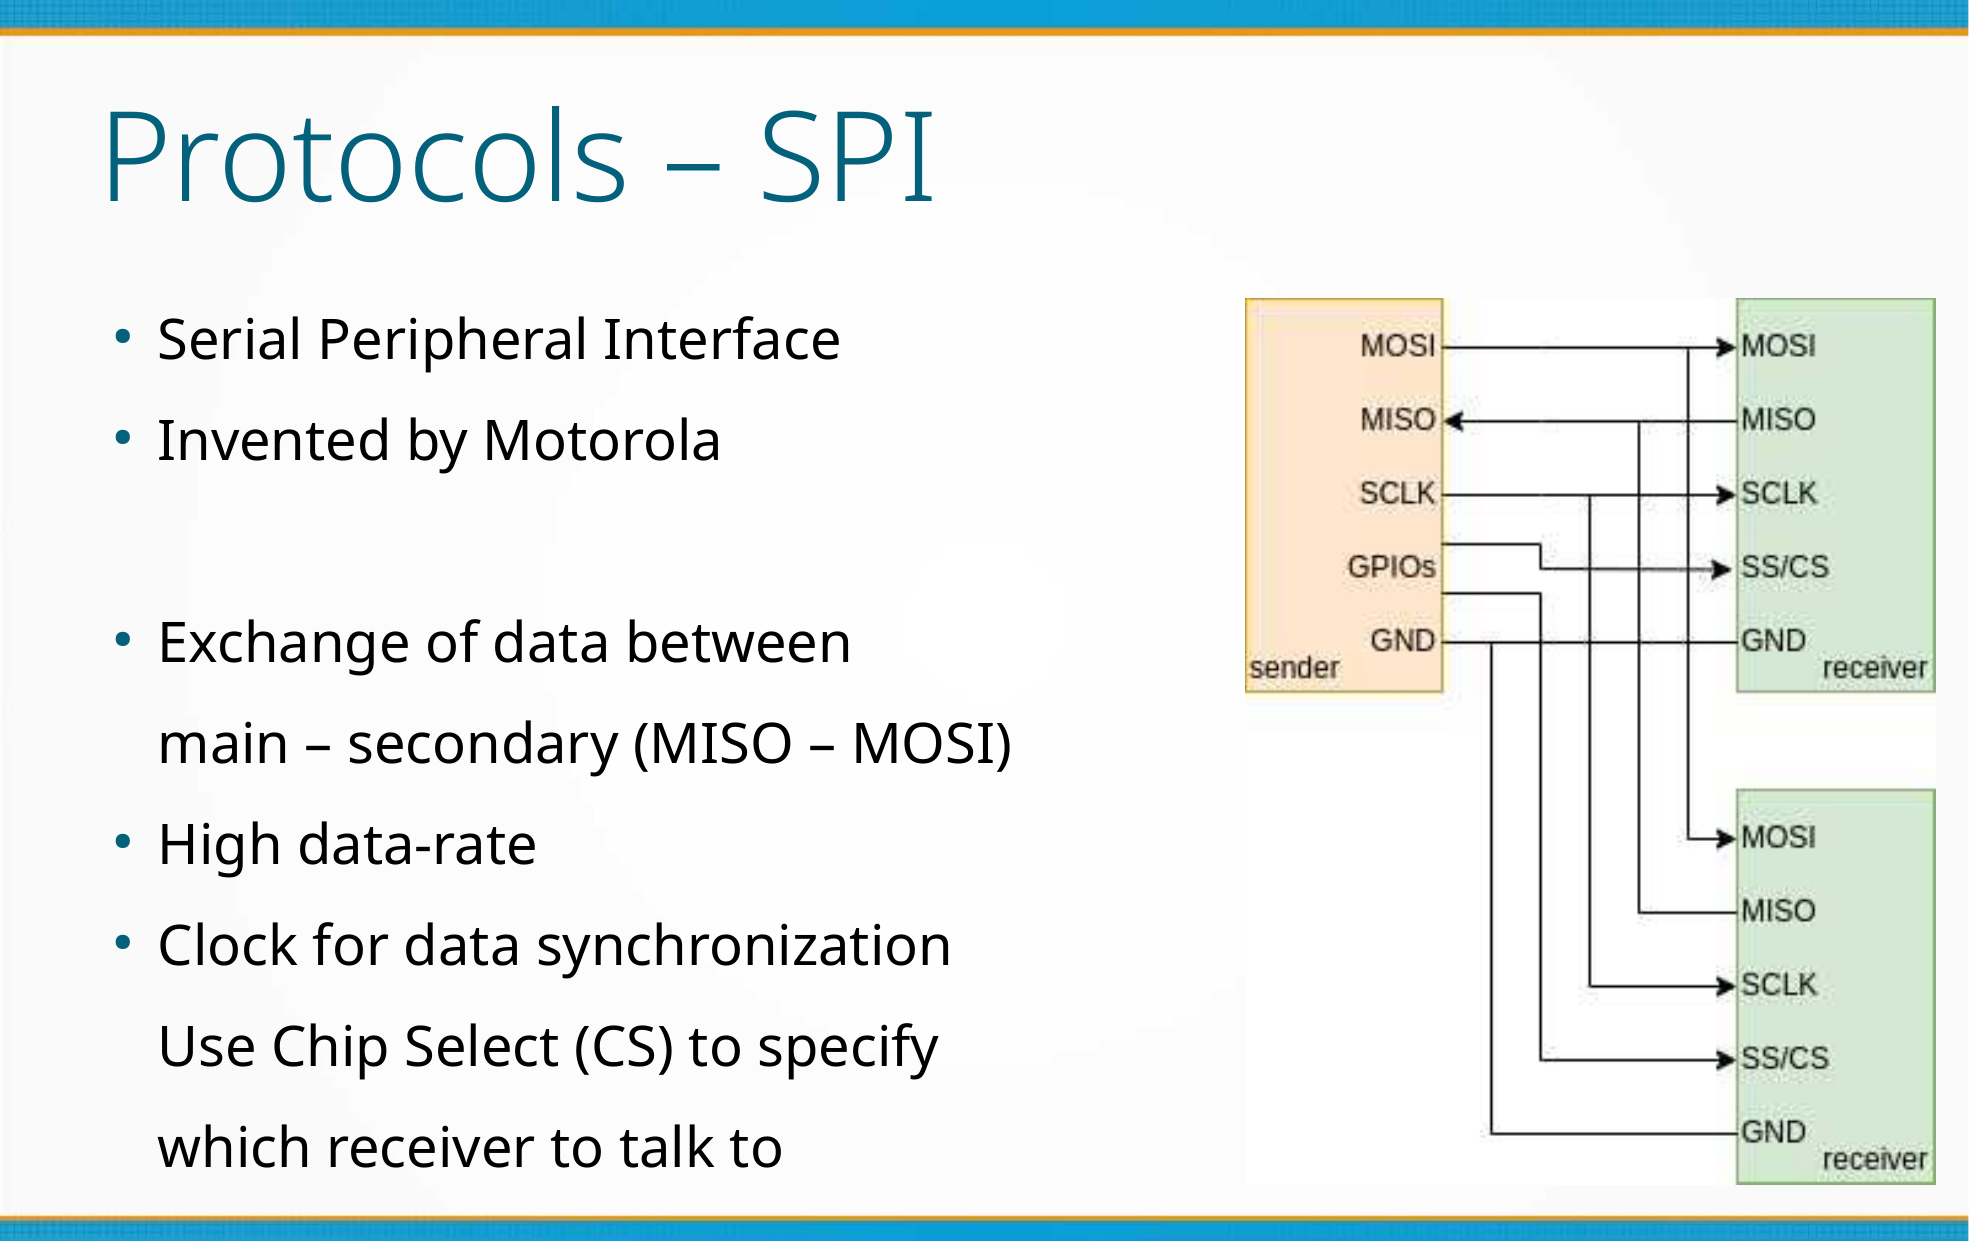

# Protocols – SPI
Serial Peripheral Interface
Invented by Motorola
Exchange of data between
main – secondary (MISO – MOSI)
High data-rate
Clock for data synchronization
Use Chip Select (CS) to specify
which receiver to talk to